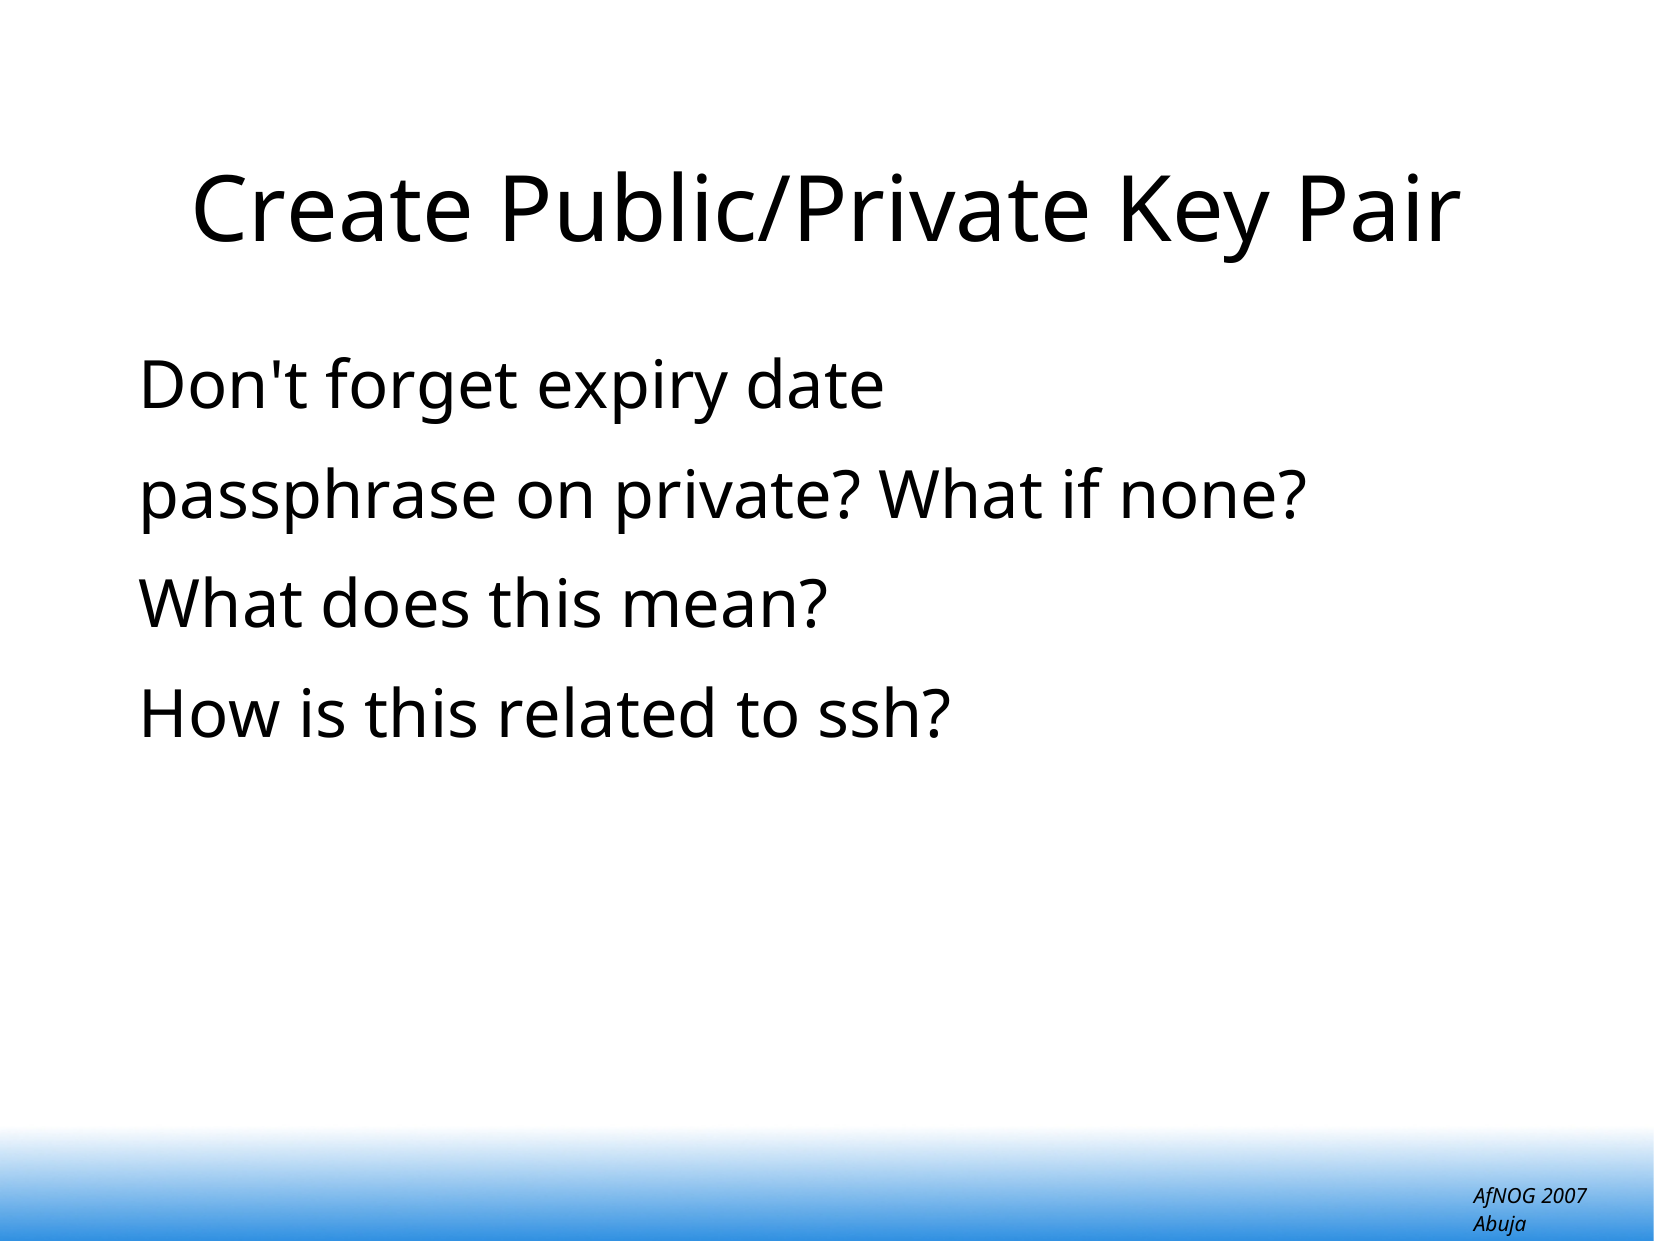

# Create Public/Private Key Pair
Don't forget expiry date
passphrase on private? What if none?
What does this mean?
How is this related to ssh?